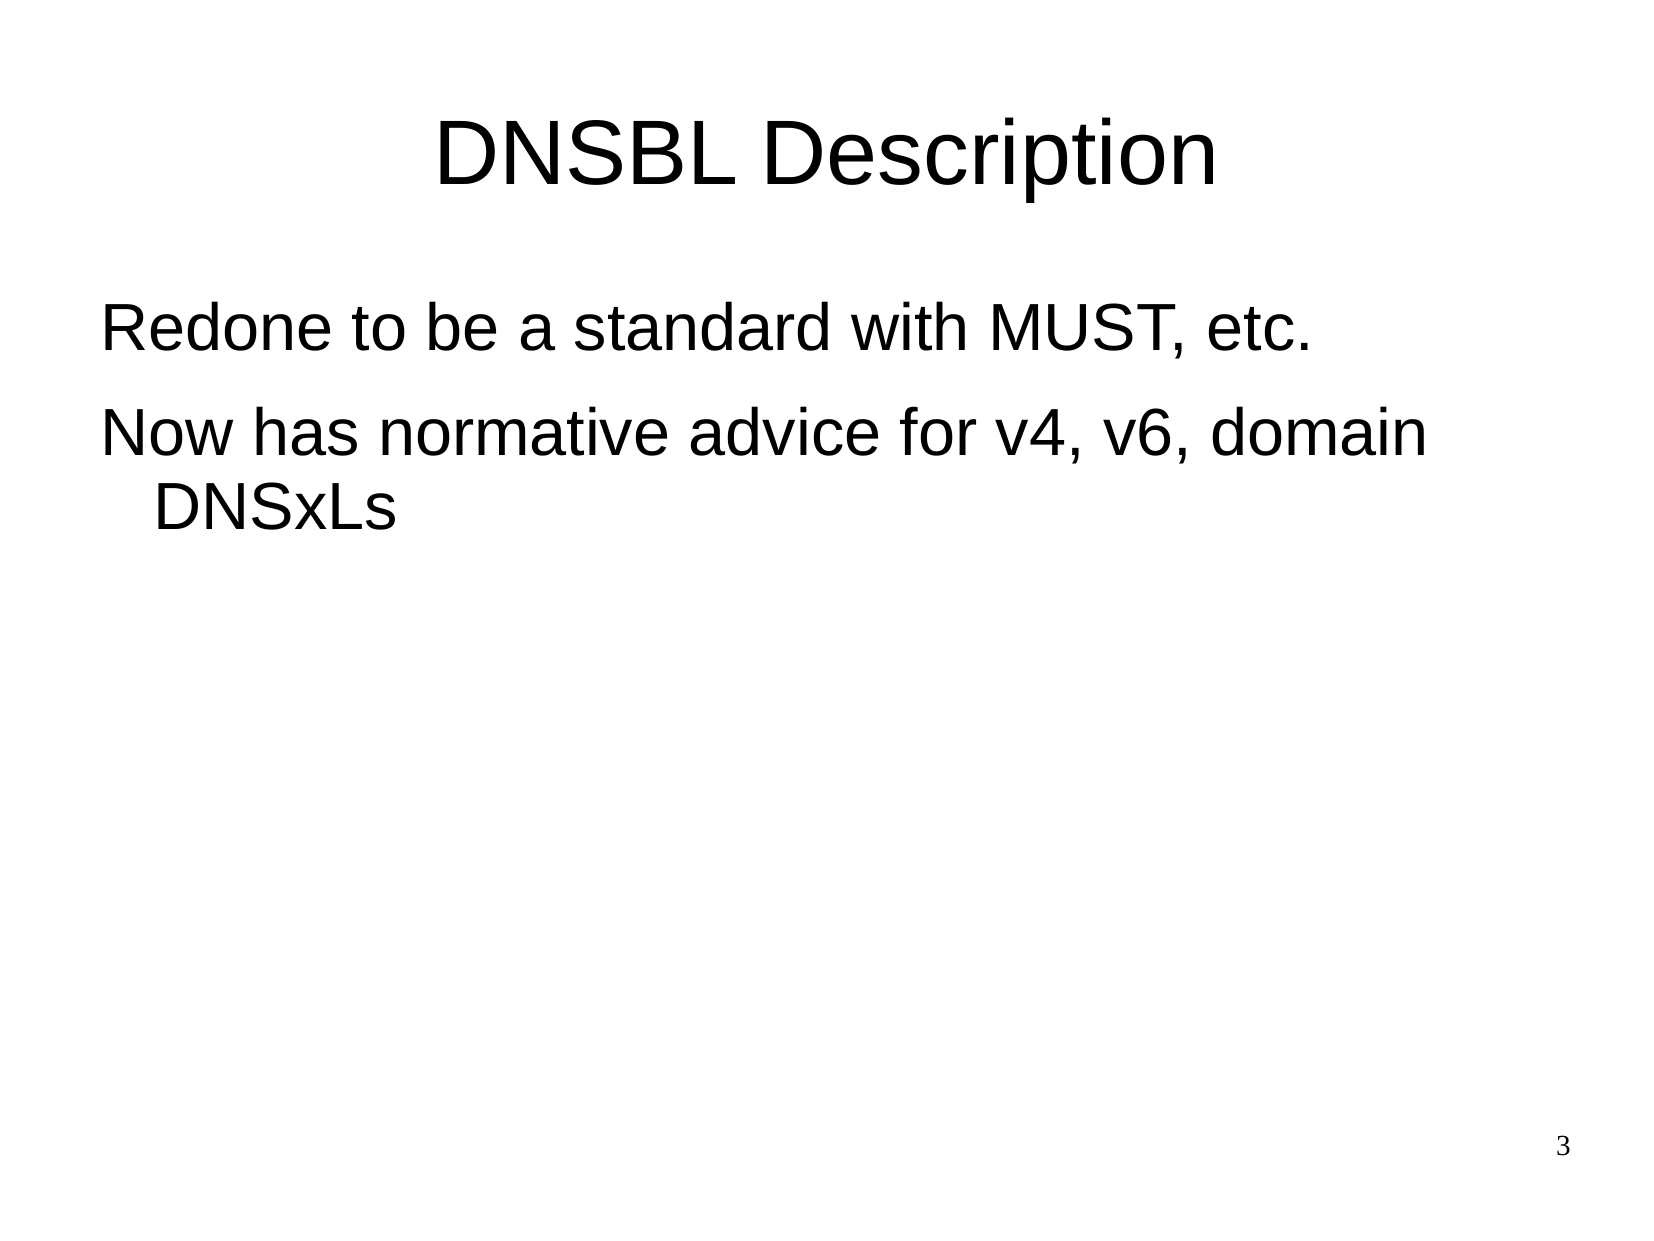

# DNSBL Description
Redone to be a standard with MUST, etc.
Now has normative advice for v4, v6, domain DNSxLs
3